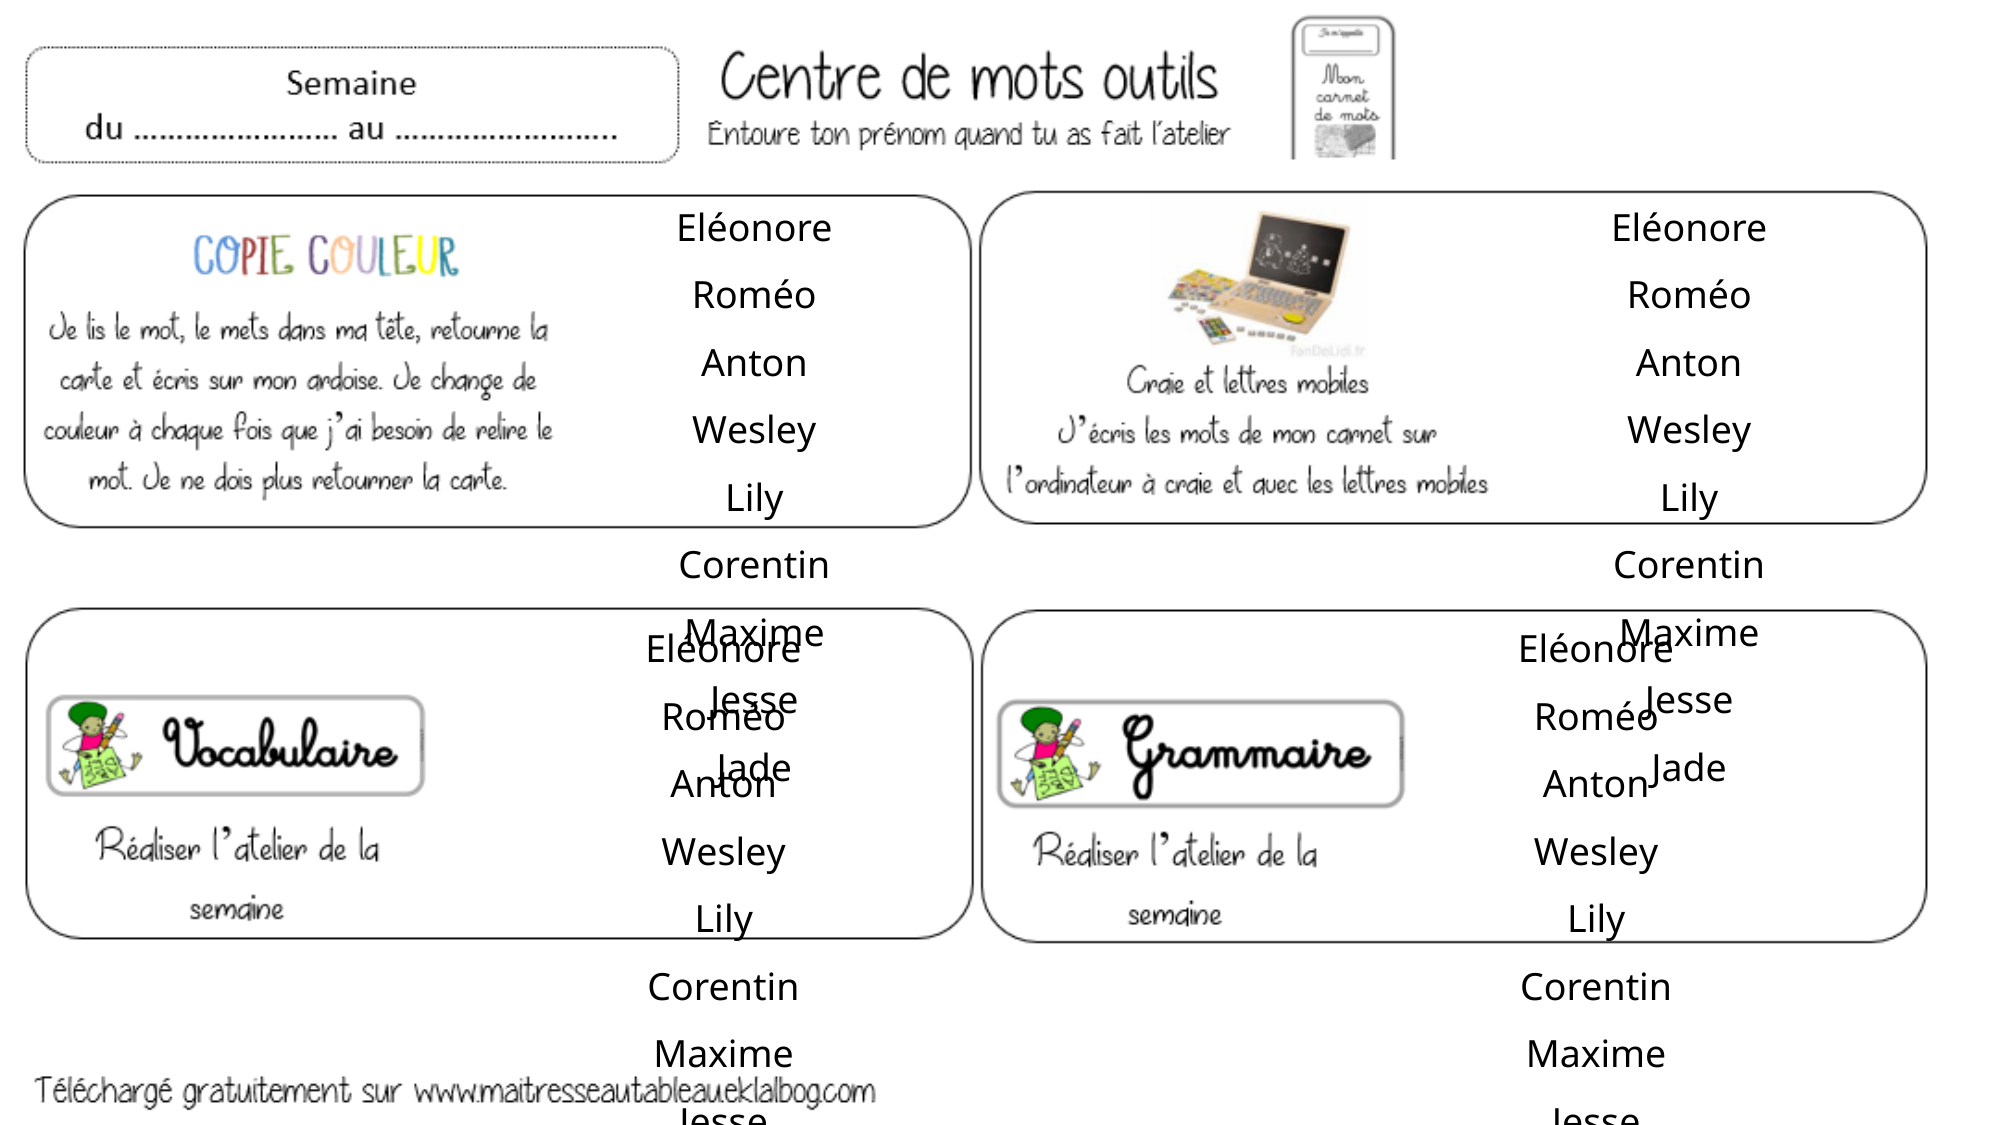

Eléonore
Roméo
Anton
Wesley
Lily
Corentin
Maxime
Jesse
Jade
Eléonore
Roméo
Anton
Wesley
Lily
Corentin
Maxime
Jesse
Jade
Eléonore
Roméo
Anton
Wesley
Lily
Corentin
Maxime
Jesse
Jade
Eléonore
Roméo
Anton
Wesley
Lily
Corentin
Maxime
Jesse
Jade